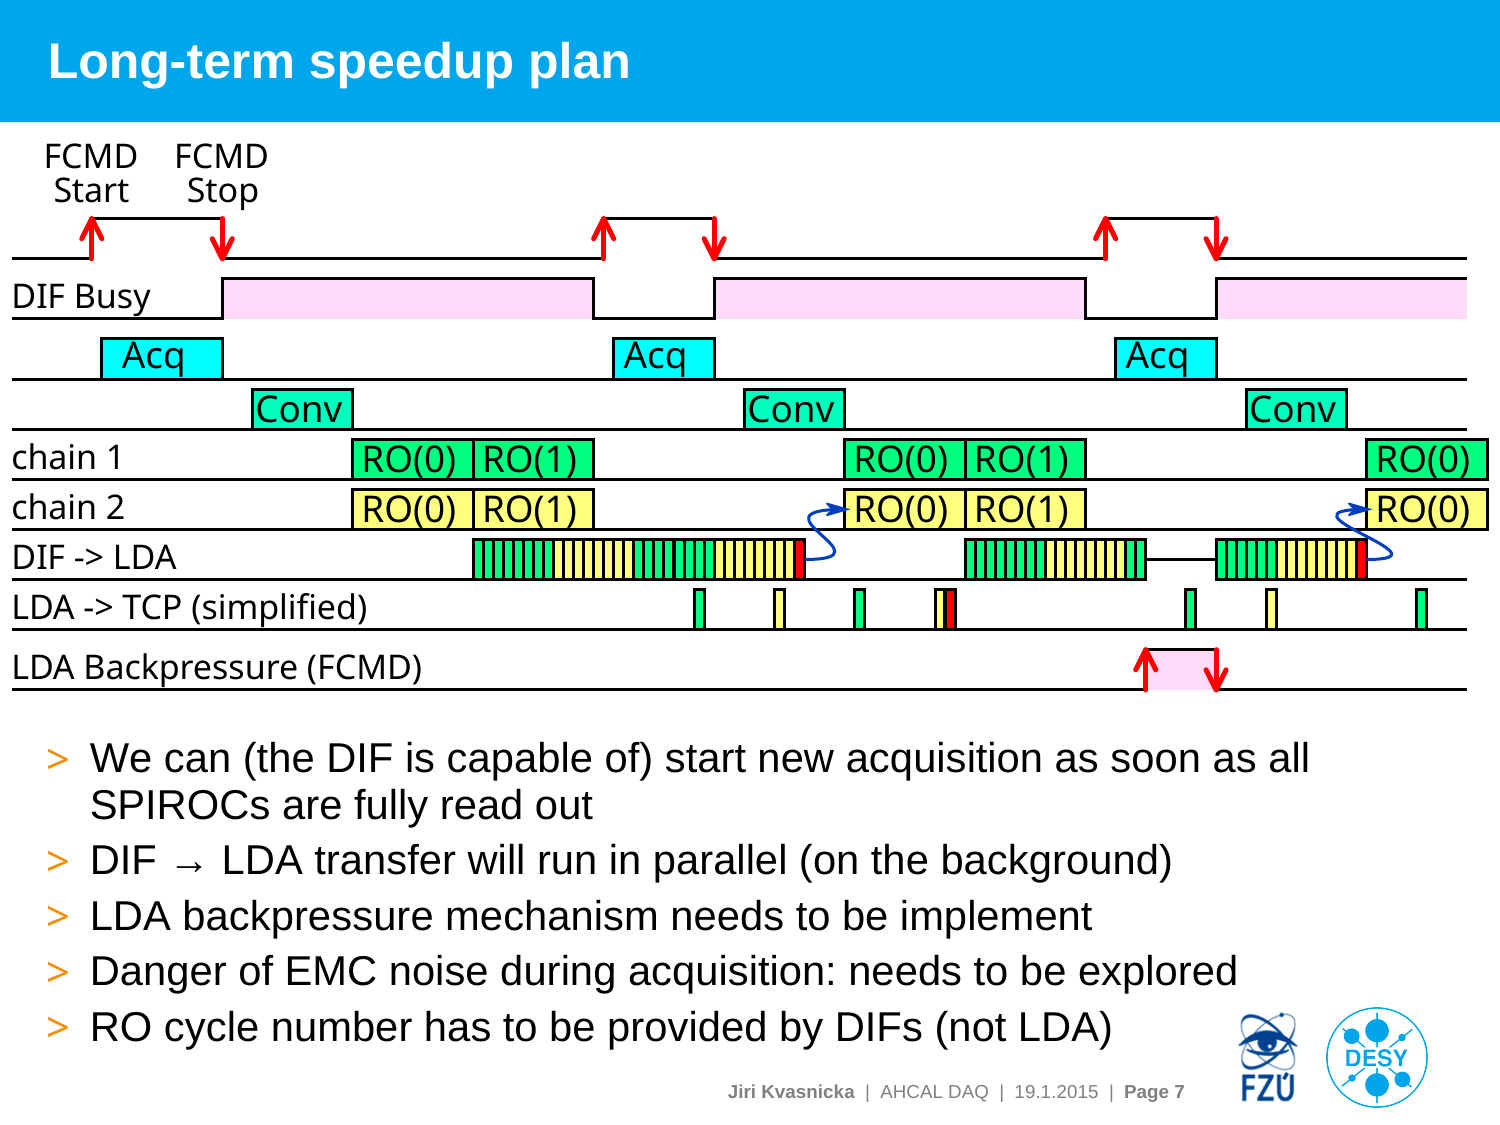

# Long-term speedup plan
We can (the DIF is capable of) start new acquisition as soon as all SPIROCs are fully read out
DIF → LDA transfer will run in parallel (on the background)
LDA backpressure mechanism needs to be implement
Danger of EMC noise during acquisition: needs to be explored
RO cycle number has to be provided by DIFs (not LDA)